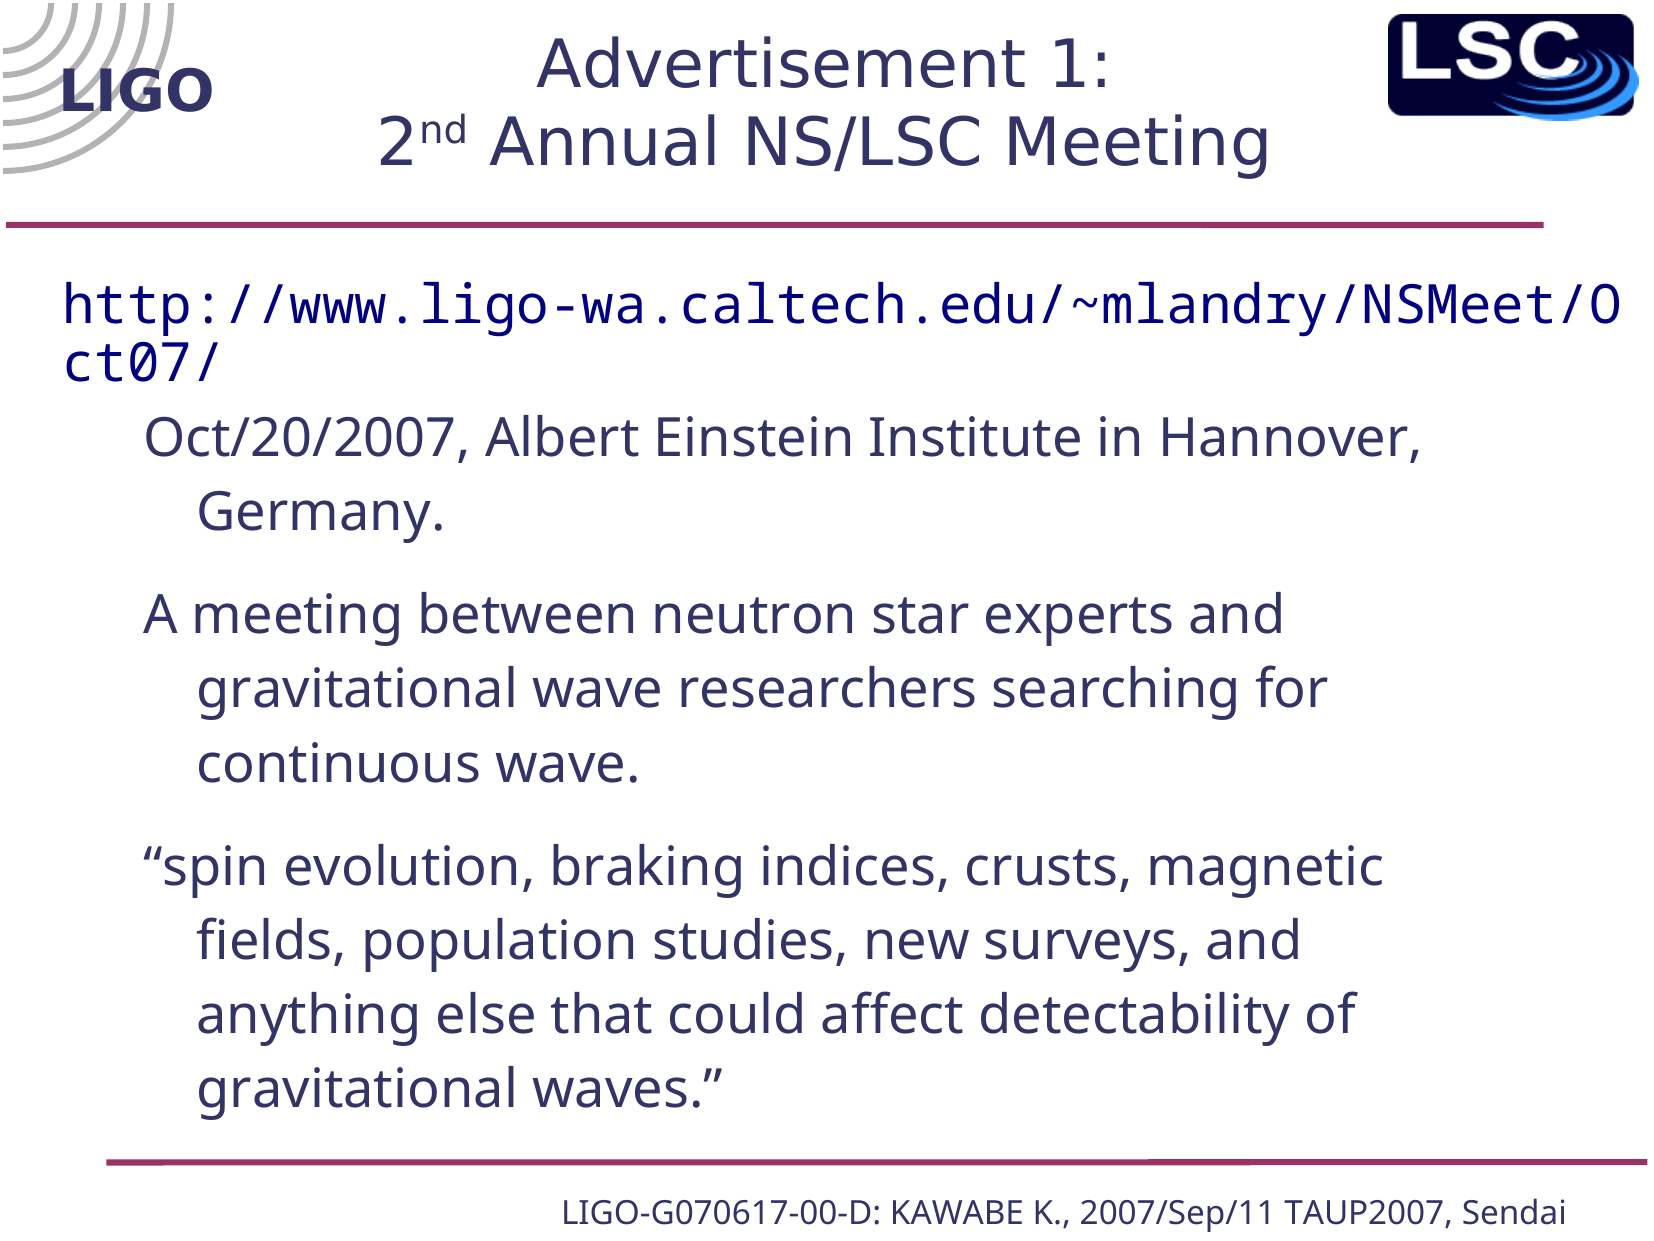

# Advertisement 1: 2nd Annual NS/LSC Meeting
http://www.ligo-wa.caltech.edu/~mlandry/NSMeet/Oct07/
Oct/20/2007, Albert Einstein Institute in Hannover, Germany.
A meeting between neutron star experts and gravitational wave researchers searching for continuous wave.
“spin evolution, braking indices, crusts, magnetic fields, population studies, new surveys, and anything else that could affect detectability of gravitational waves.”